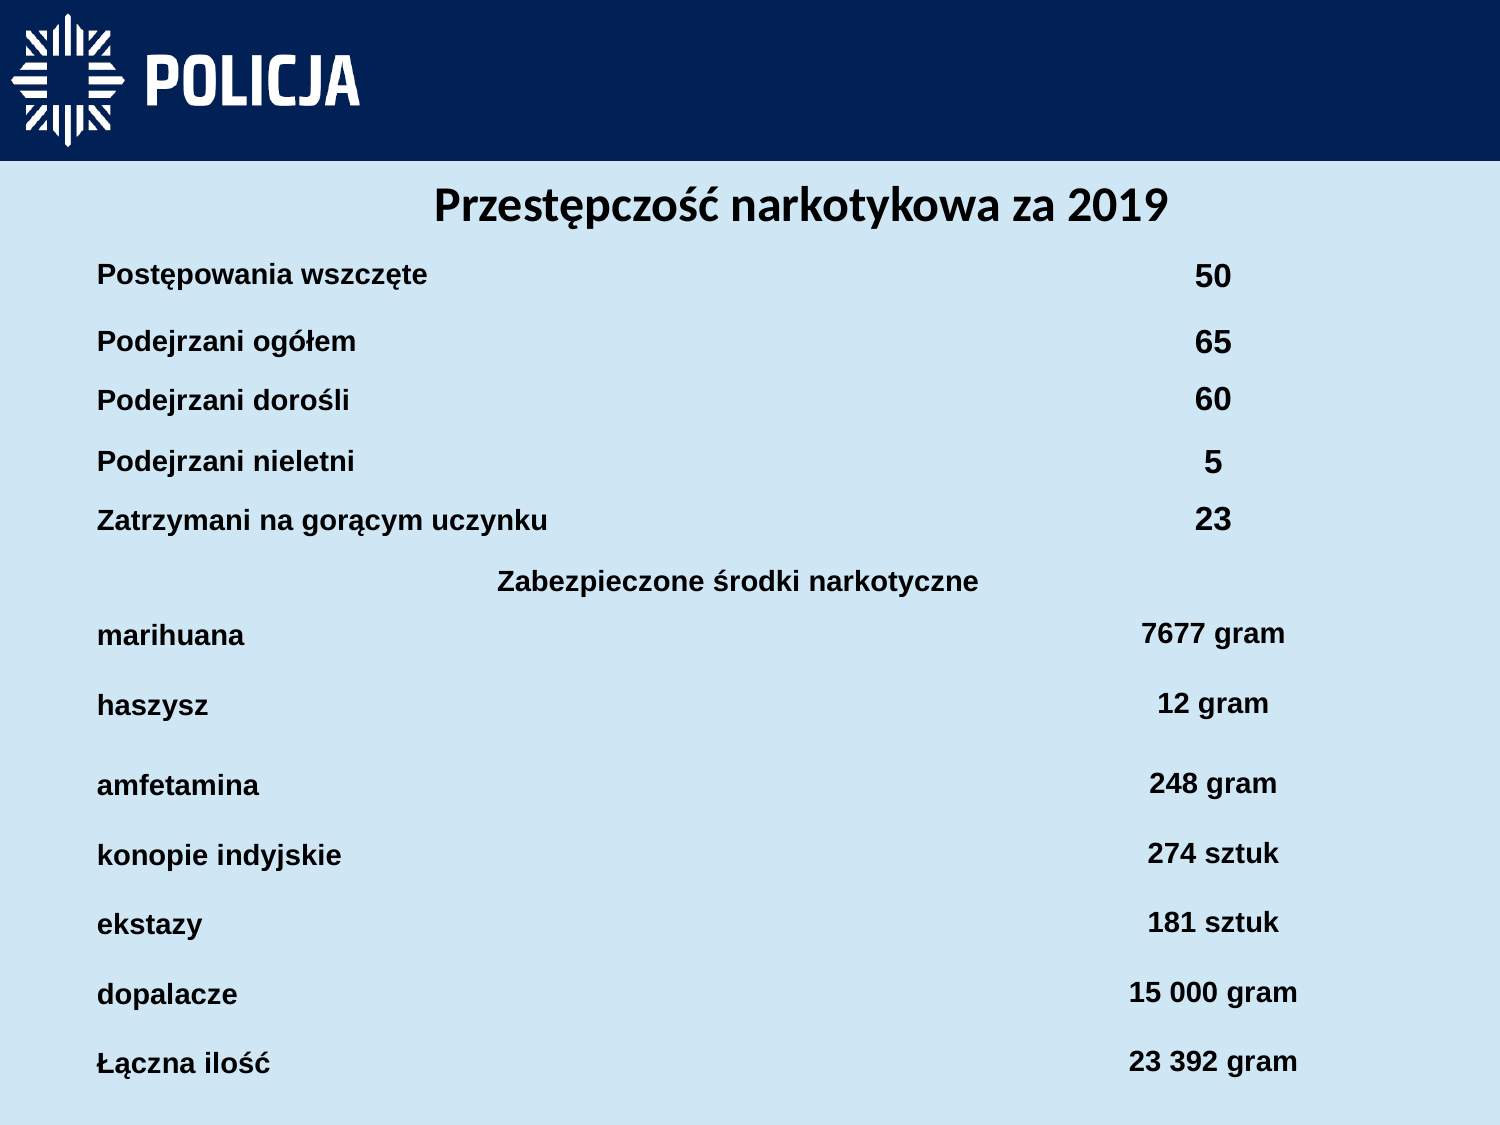

Przestępczość narkotykowa za 2019
| Postępowania wszczęte | 50 |
| --- | --- |
| Podejrzani ogółem | 65 |
| Podejrzani dorośli | 60 |
| Podejrzani nieletni | 5 |
| Zatrzymani na gorącym uczynku | 23 |
| Zabezpieczone środki narkotyczne | |
| marihuana | 7677 gram |
| haszysz | 12 gram |
| amfetamina | 248 gram |
| konopie indyjskie | 274 sztuk |
| ekstazy | 181 sztuk |
| dopalacze | 15 000 gram |
| Łączna ilość | 23 392 gram |